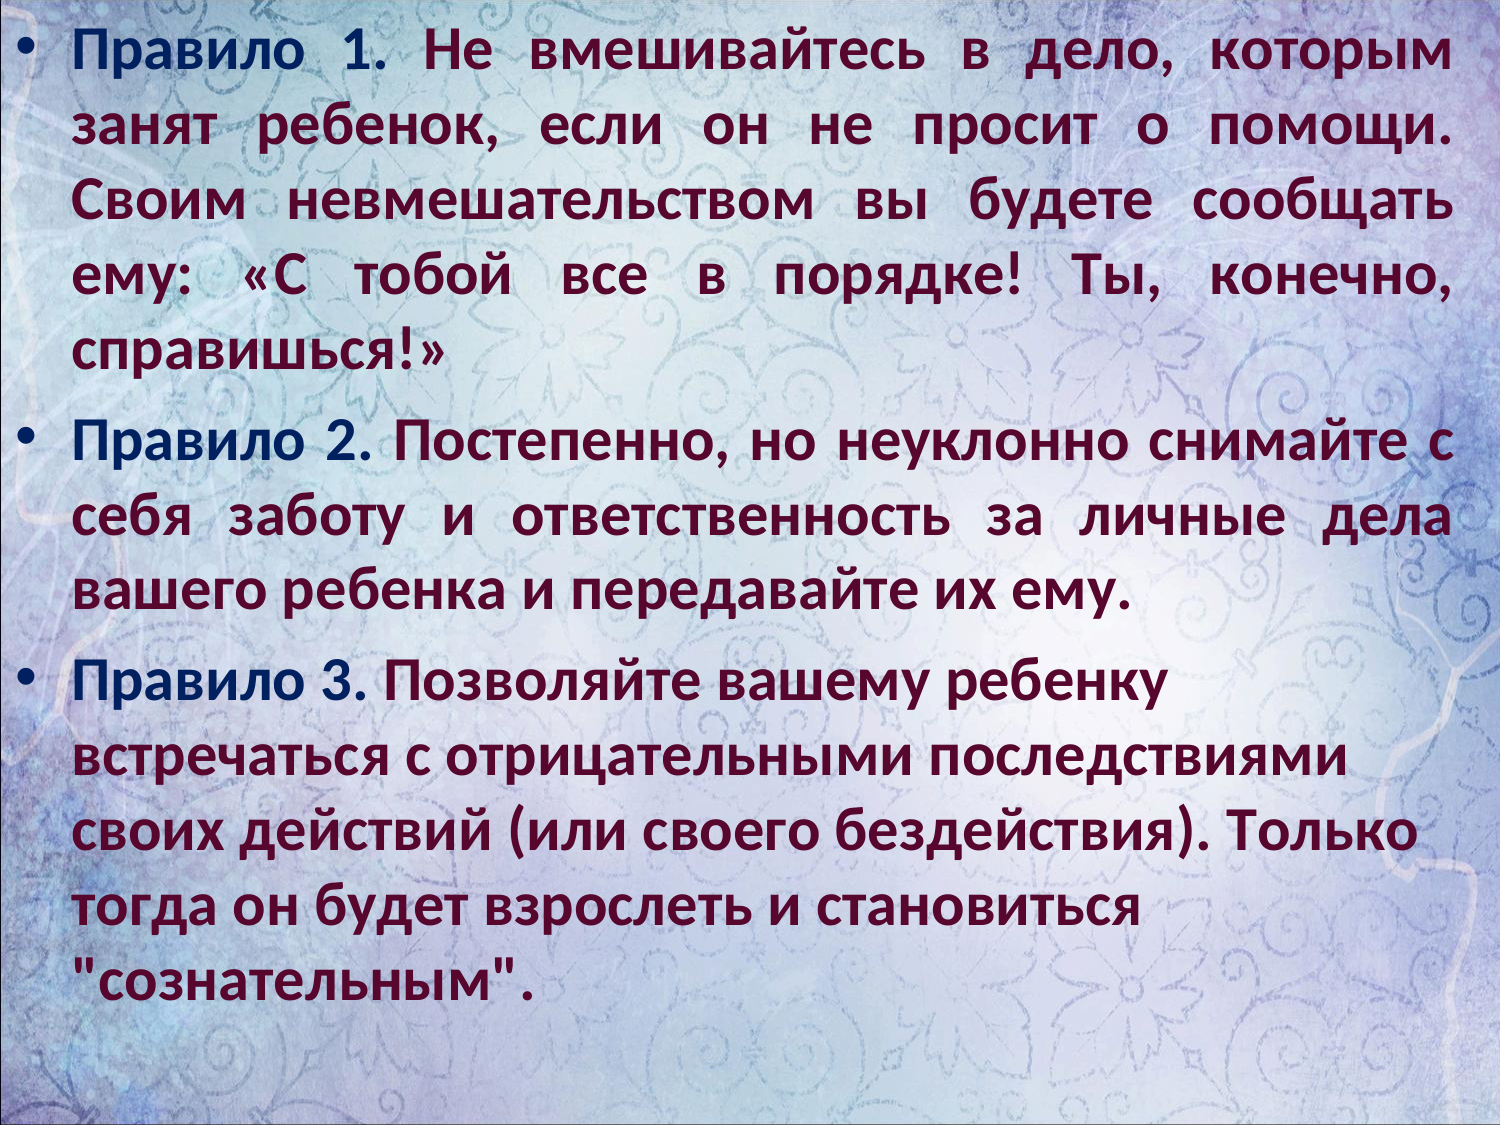

# Правило 1. Не вмешивайтесь в дело, которым занят ребенок, если он не просит о помощи. Своим невмешательством вы будете сообщать ему: «С тобой все в порядке! Ты, конечно, справишься!»
Правило 2. Постепенно, но неуклонно снимайте с себя заботу и ответственность за личные дела вашего ребенка и передавайте их ему.
Правило 3. Позволяйте вашему ребенку встречаться с отрицательными последствиями своих действий (или своего бездействия). Только тогда он будет взрослеть и становиться "сознательным".